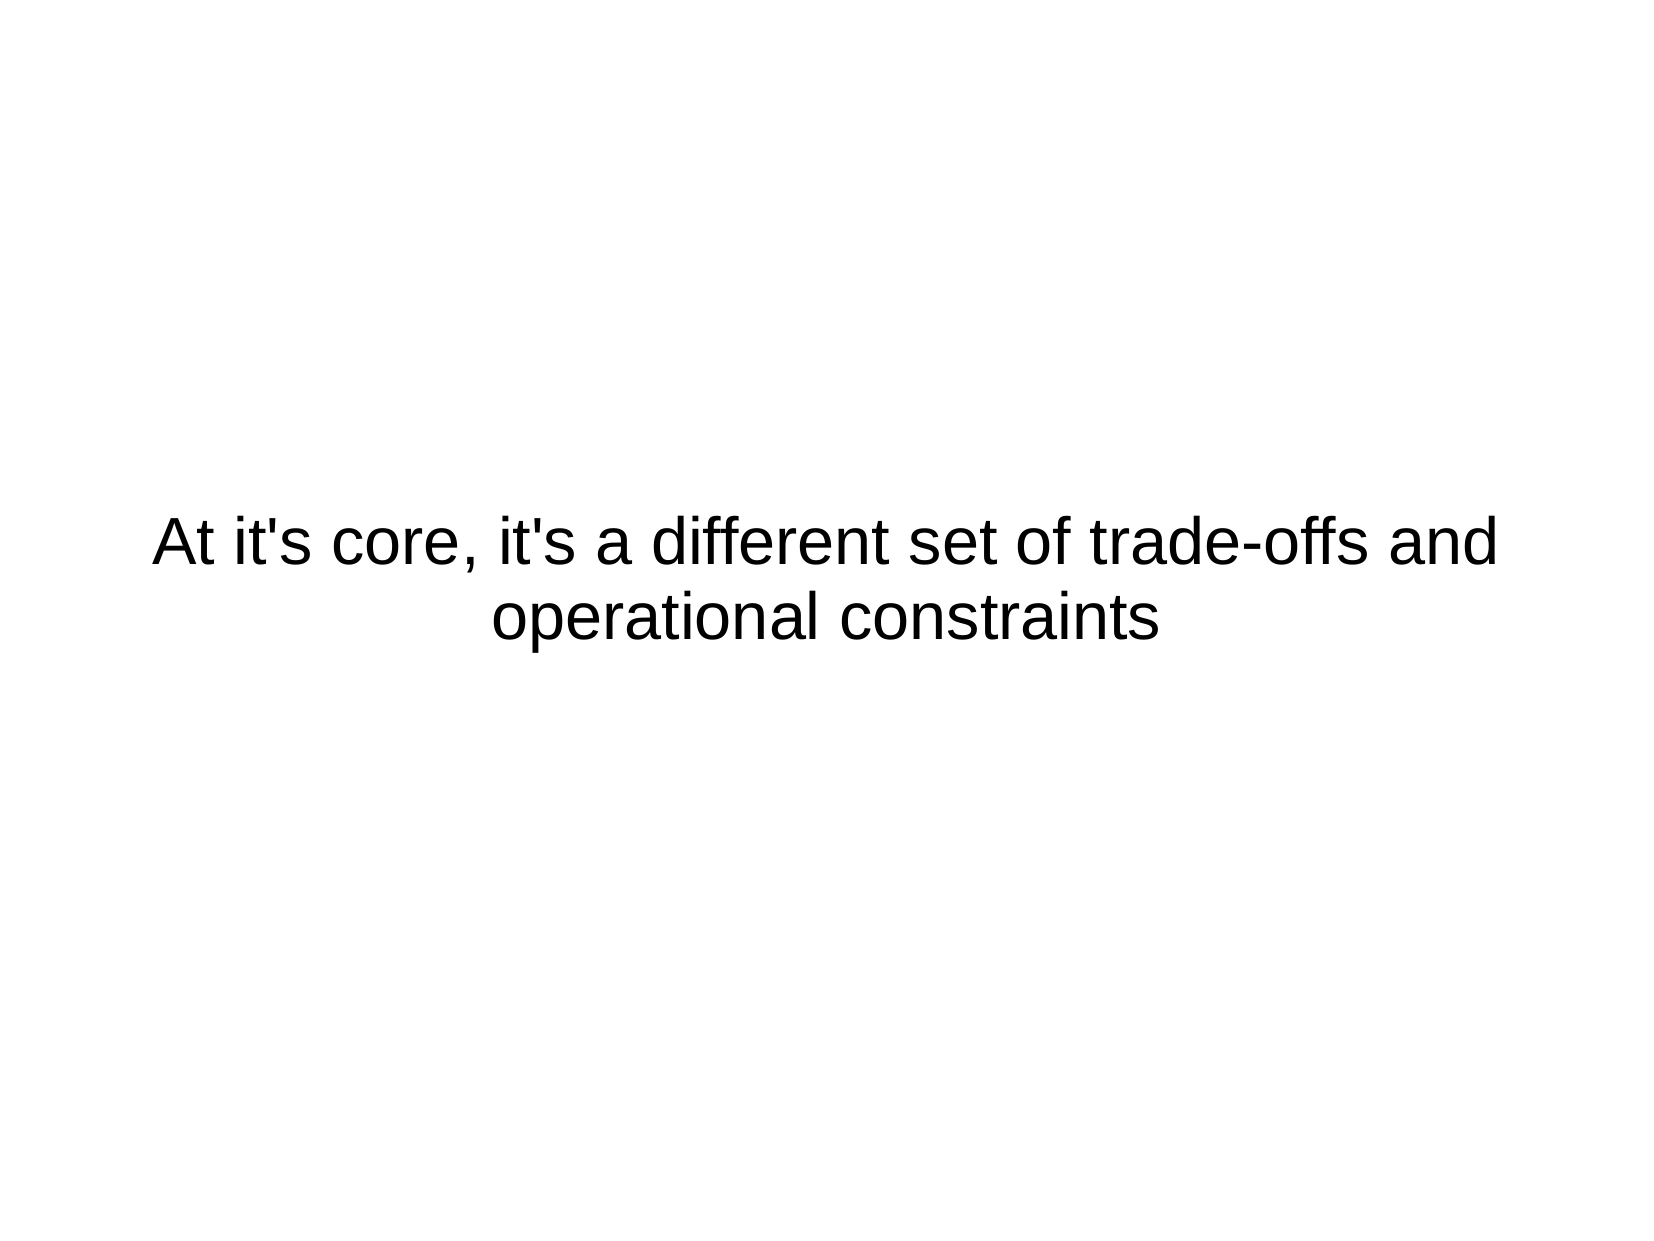

# At it's core, it's a different set of trade-offs and operational constraints